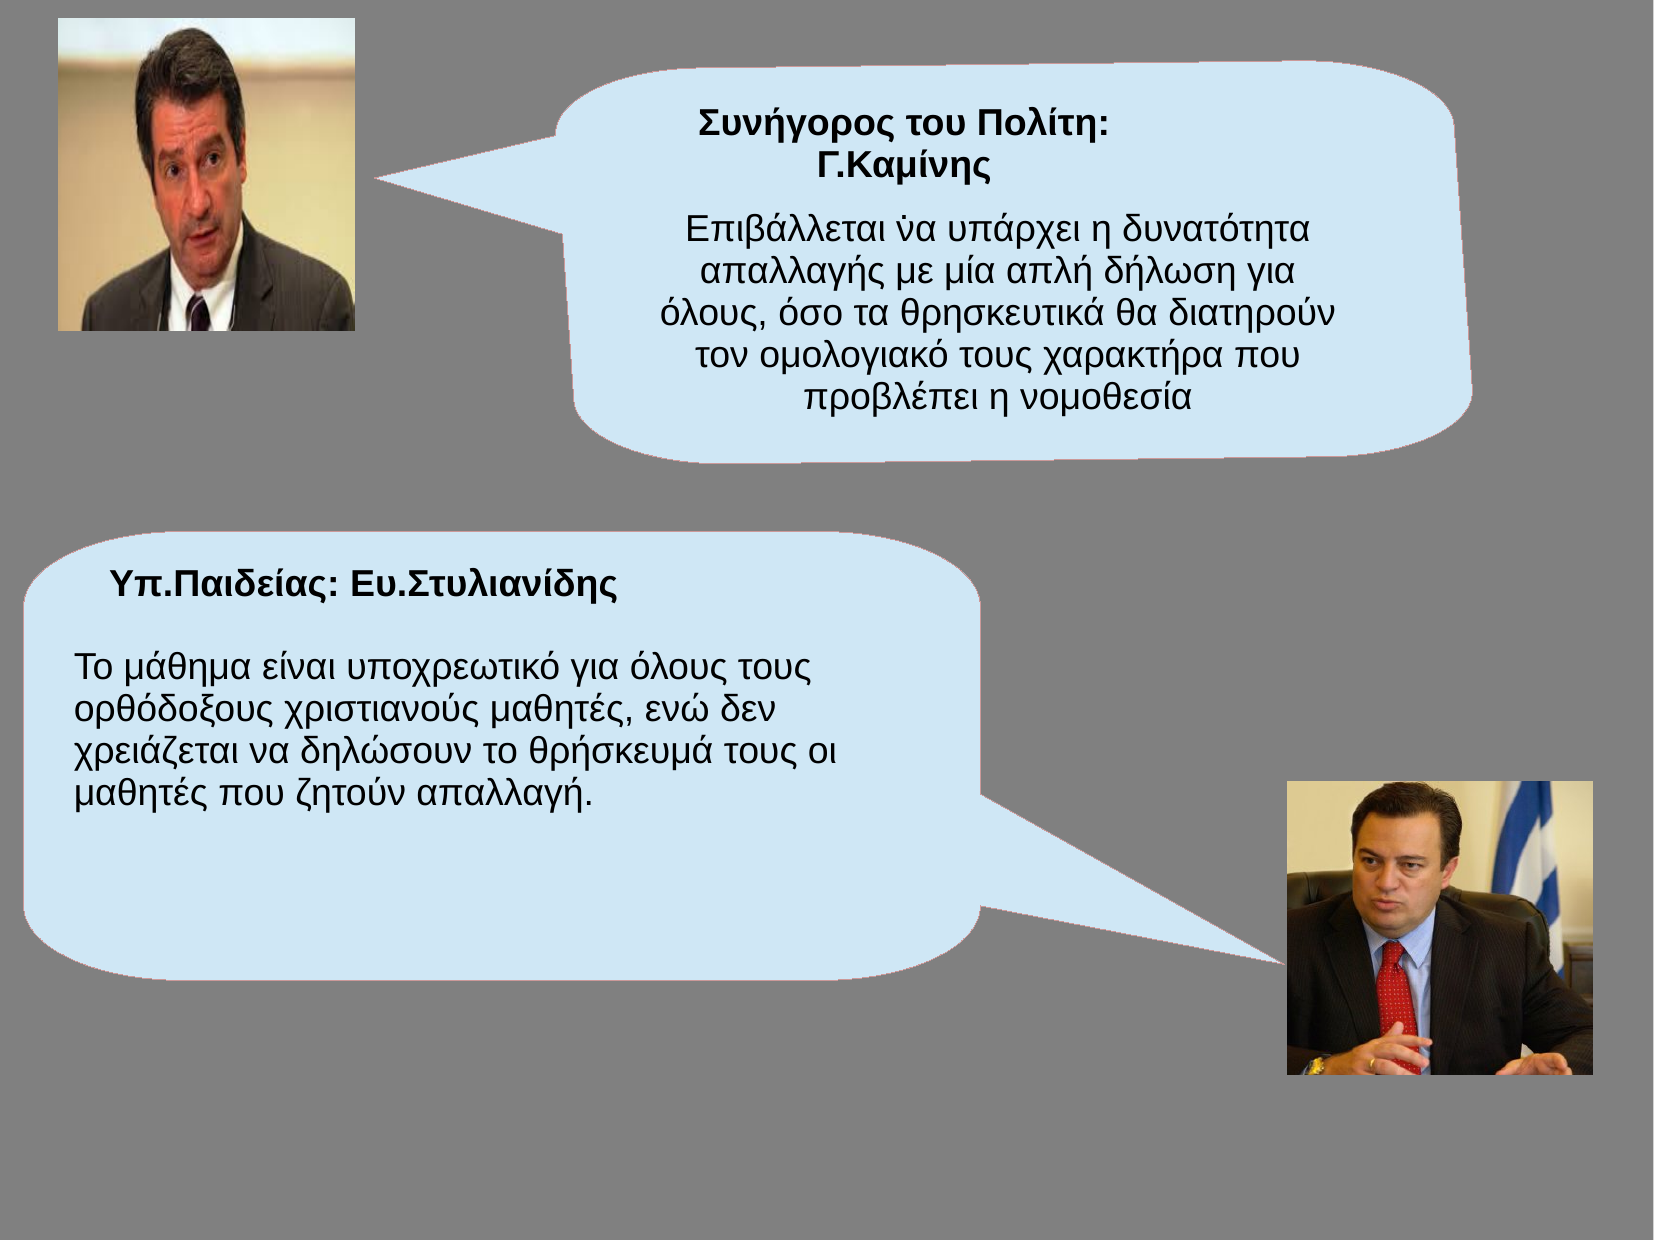

Συνήγορος του Πολίτη: Γ.Καμίνης
.
Επιβάλλεται να υπάρχει η δυνατότητα απαλλαγής με μία απλή δήλωση για όλους, όσο τα θρησκευτικά θα διατηρούν τον ομολογιακό τους χαρακτήρα που προβλέπει η νομοθεσία
Υπ.Παιδείας: Ευ.Στυλιανίδης
Το μάθημα είναι υποχρεωτικό για όλους τους ορθόδοξους χριστιανούς μαθητές, ενώ δεν χρειάζεται να δηλώσουν το θρήσκευμά τους οι μαθητές που ζητούν απαλλαγή.